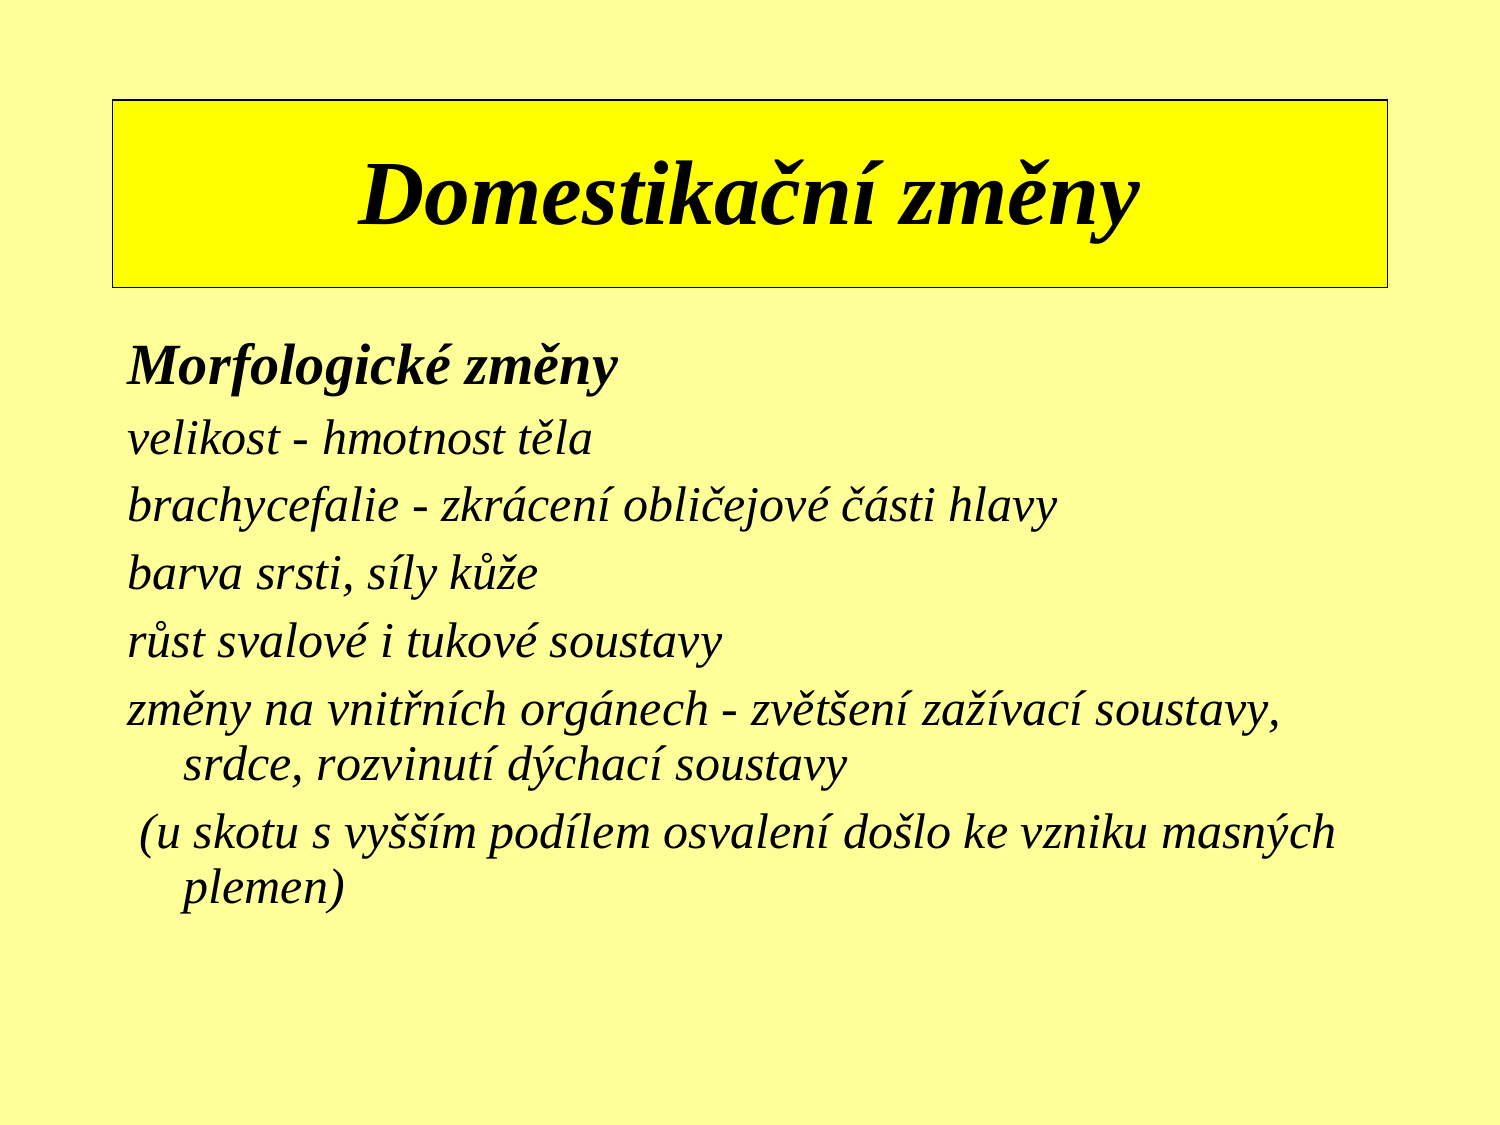

# Domestikační změny
Morfologické změny
velikost - hmotnost těla
brachycefalie - zkrácení obličejové části hlavy
barva srsti, síly kůže
růst svalové i tukové soustavy
změny na vnitřních orgánech - zvětšení zažívací soustavy, srdce, rozvinutí dýchací soustavy
 (u skotu s vyšším podílem osvalení došlo ke vzniku masných plemen)